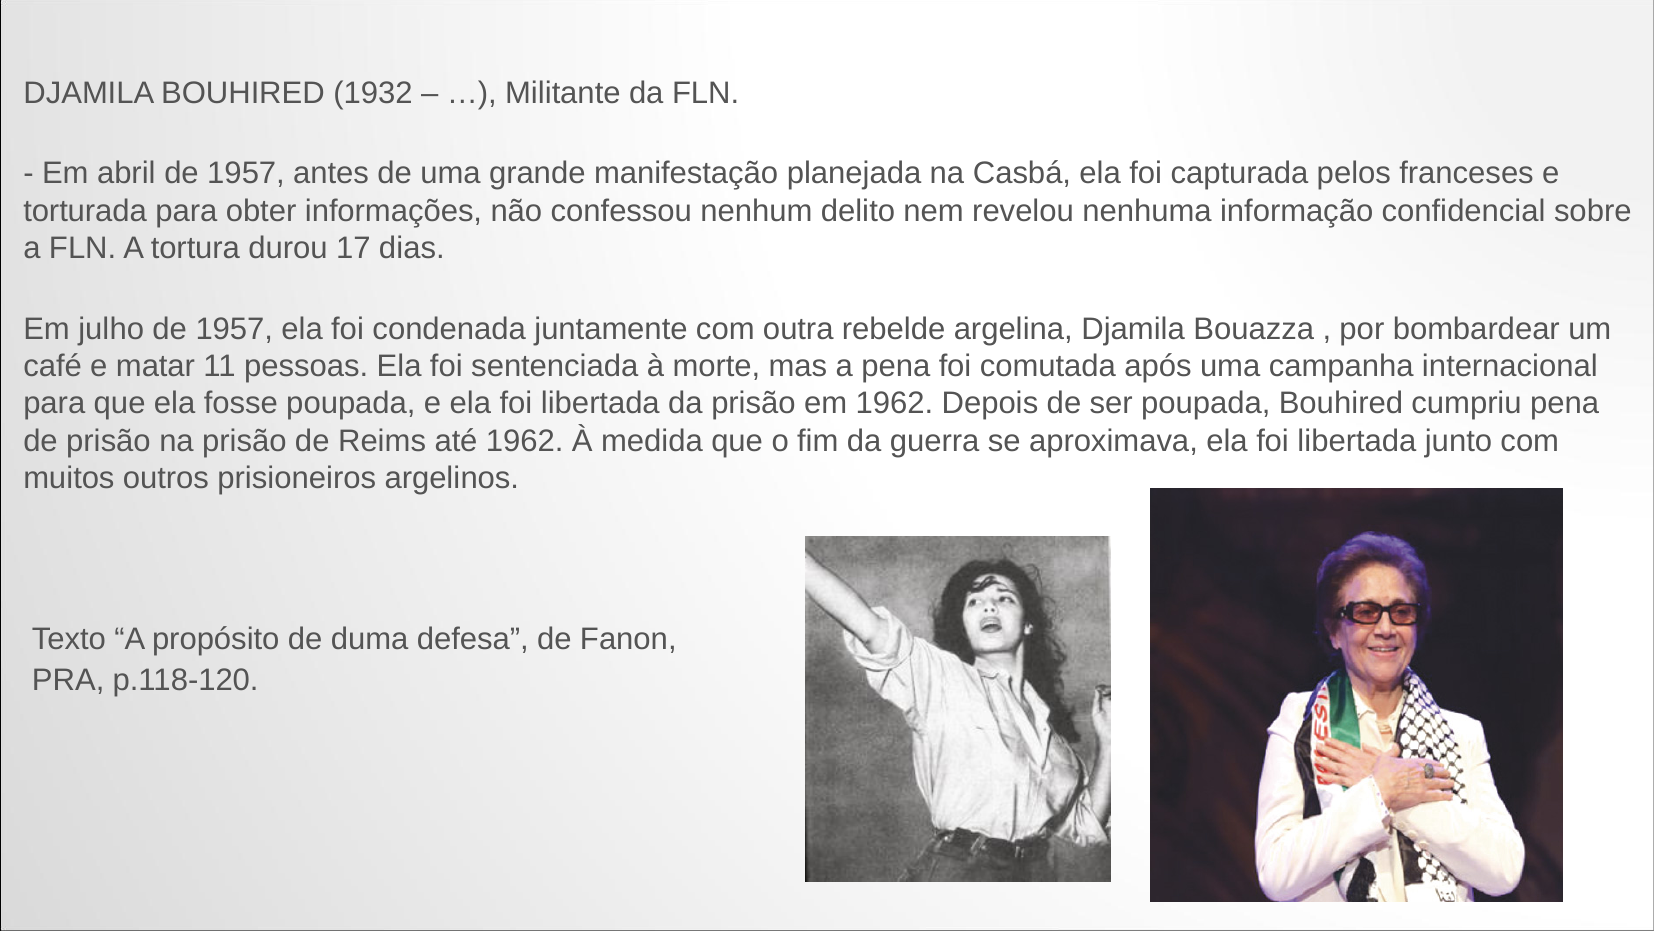

DJAMILA BOUHIRED (1932 – …), Militante da FLN.
- Em abril de 1957, antes de uma grande manifestação planejada na Casbá, ela foi capturada pelos franceses e torturada para obter informações, não confessou nenhum delito nem revelou nenhuma informação confidencial sobre a FLN. A tortura durou 17 dias.
Em julho de 1957, ela foi condenada juntamente com outra rebelde argelina, Djamila Bouazza , por bombardear um café e matar 11 pessoas. Ela foi sentenciada à morte, mas a pena foi comutada após uma campanha internacional para que ela fosse poupada, e ela foi libertada da prisão em 1962. Depois de ser poupada, Bouhired cumpriu pena de prisão na prisão de Reims até 1962. À medida que o fim da guerra se aproximava, ela foi libertada junto com muitos outros prisioneiros argelinos.
 Texto “A propósito de duma defesa”, de Fanon,
 PRA, p.118-120.